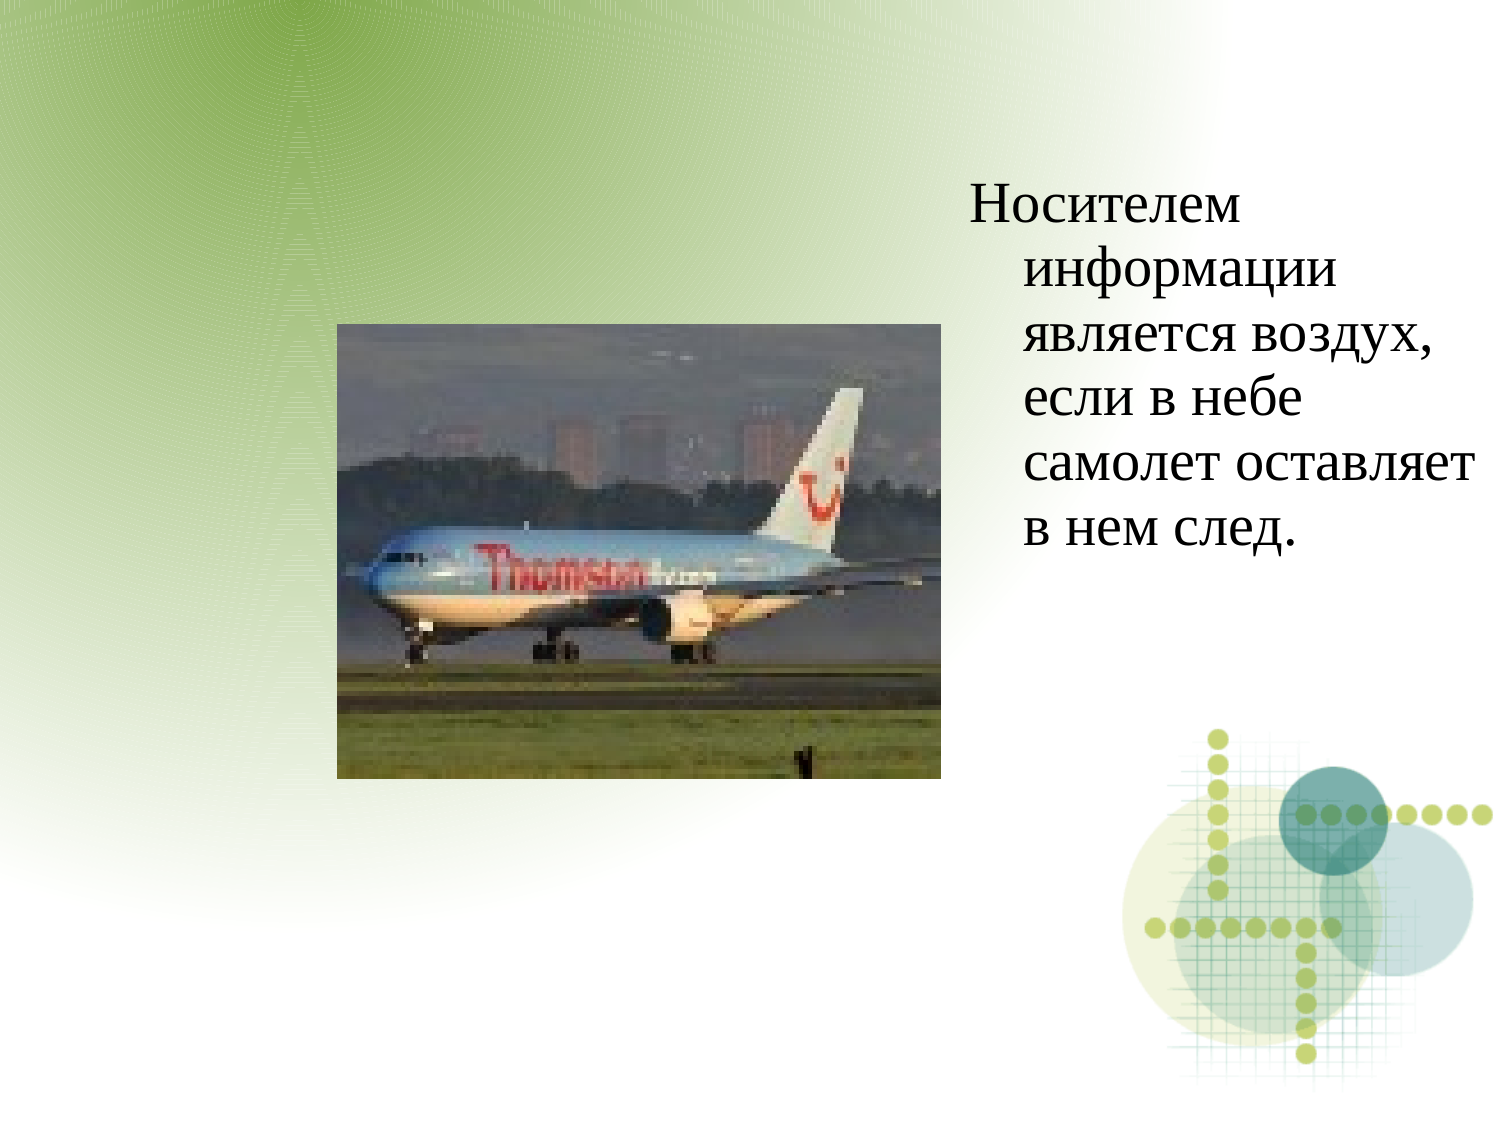

#
Носителем информации является воздух, если в небе самолет оставляет в нем след.